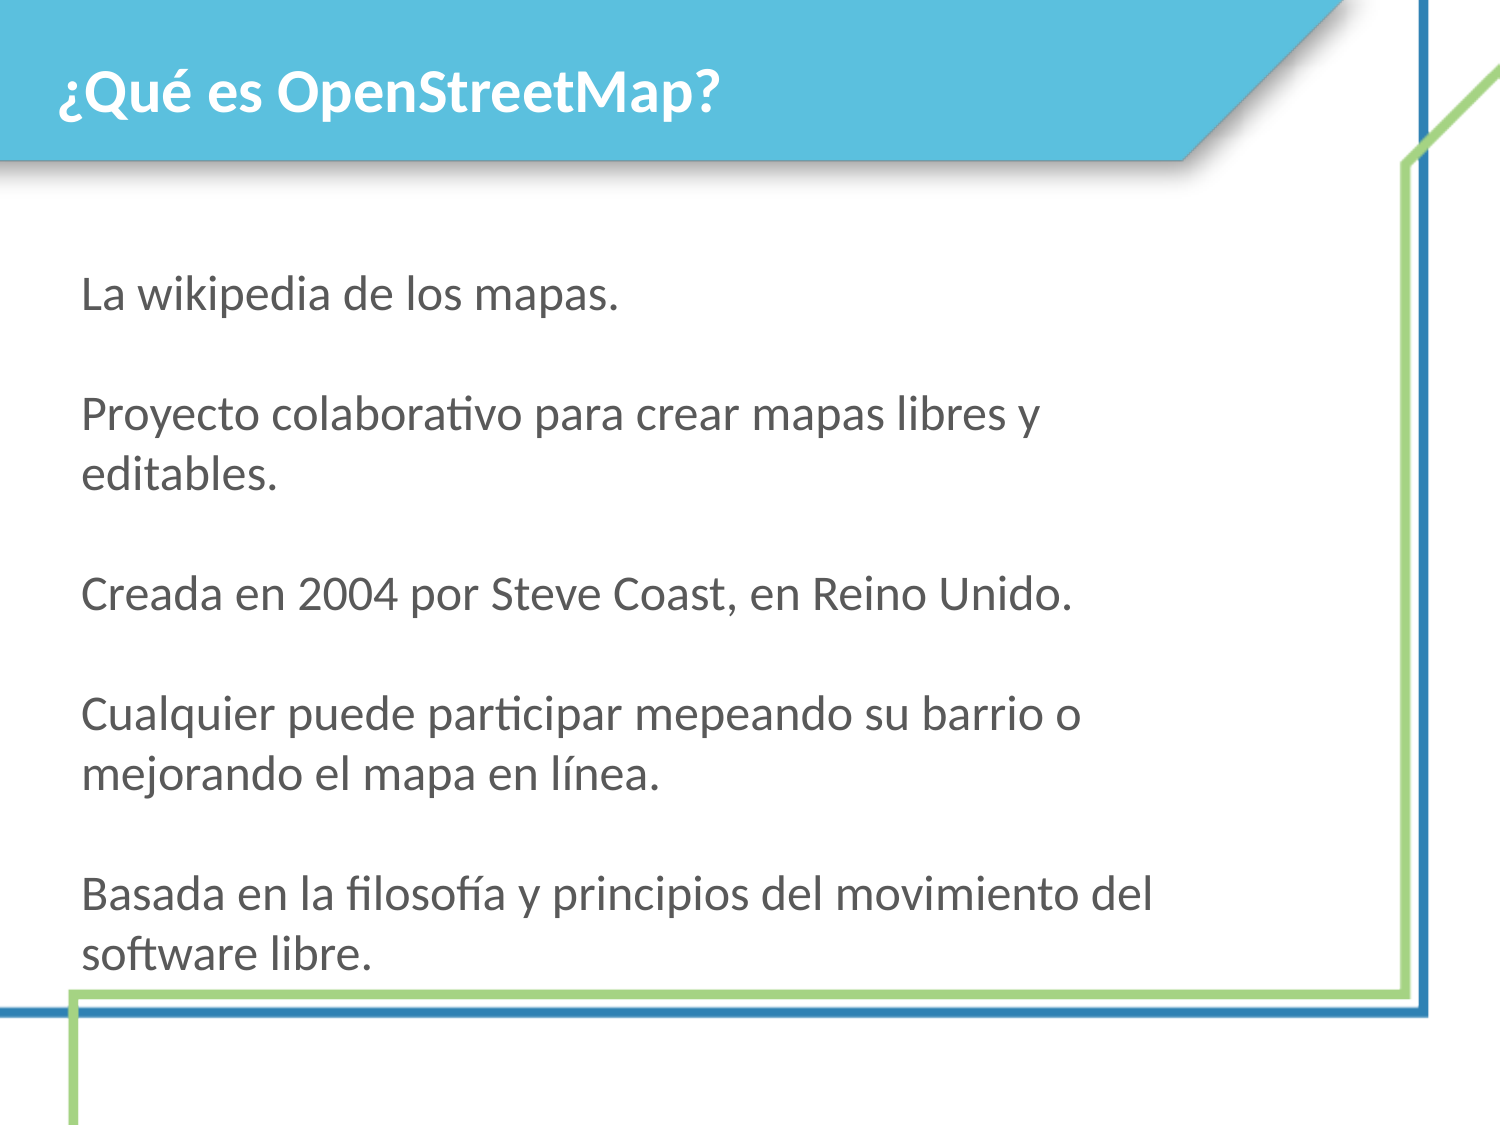

¿Qué es OpenStreetMap?
La wikipedia de los mapas.
Proyecto colaborativo para crear mapas libres y editables.
Creada en 2004 por Steve Coast, en Reino Unido.
Cualquier puede participar mepeando su barrio o mejorando el mapa en línea.
Basada en la filosofía y principios del movimiento del software libre.